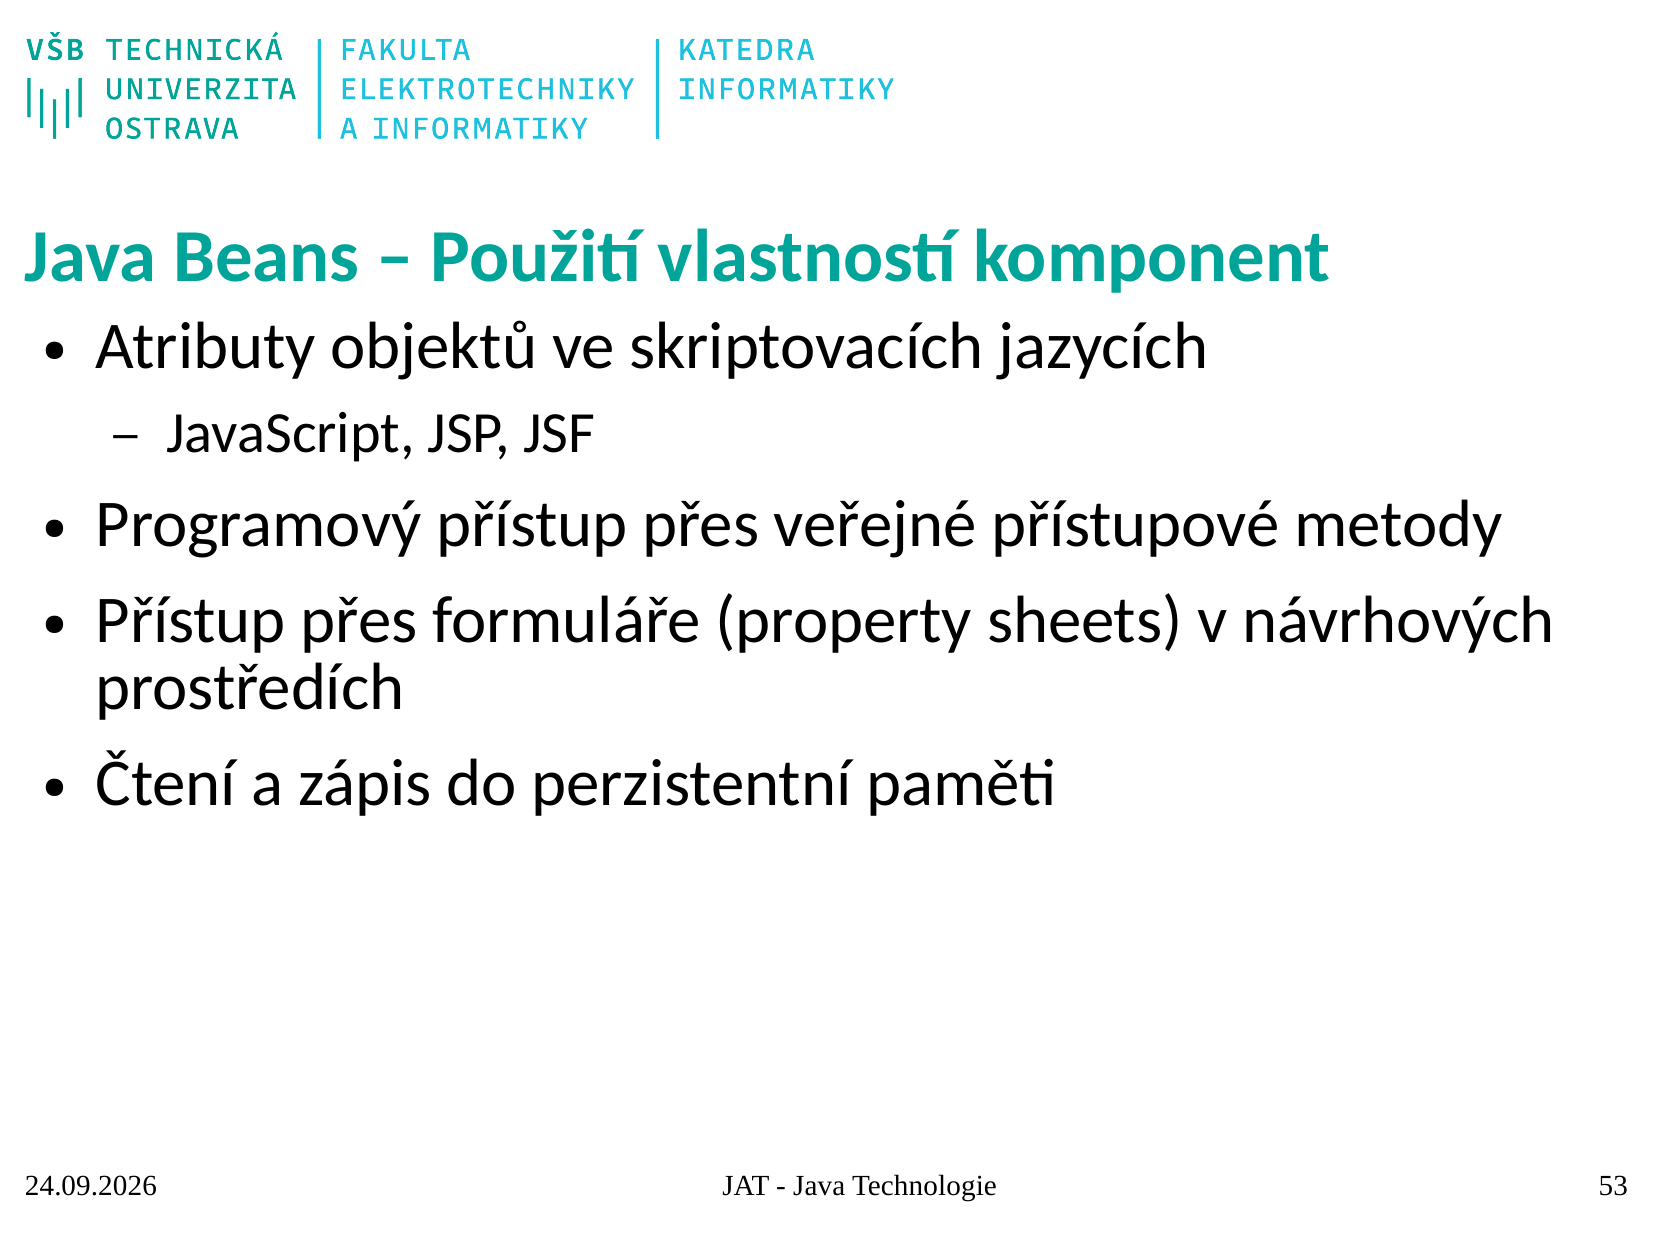

Java Beans – Použití vlastností komponent
# Atributy objektů ve skriptovacích jazycích
JavaScript, JSP, JSF
Programový přístup přes veřejné přístupové metody
Přístup přes formuláře (property sheets) v návrhových prostředích
Čtení a zápis do perzistentní paměti
JAT - Java Technologie
53